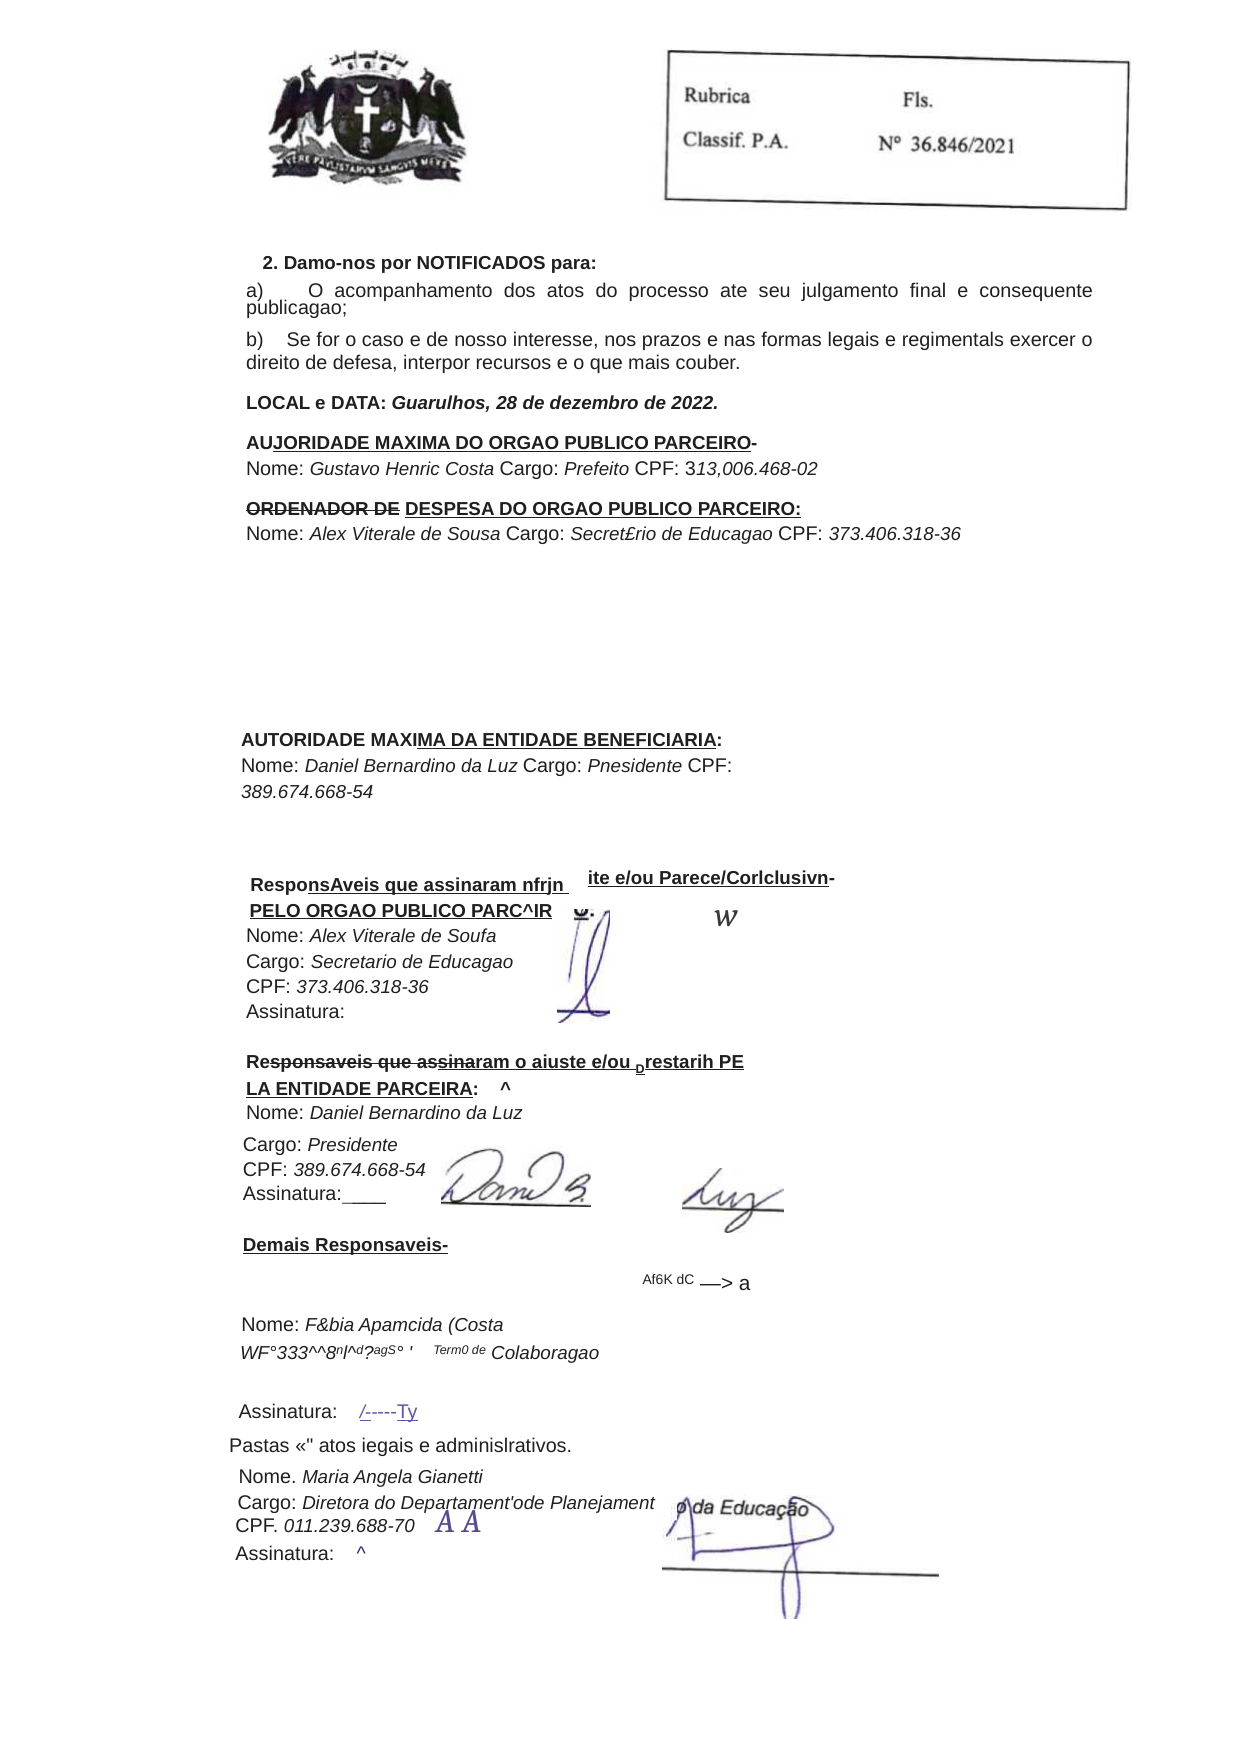

2. Damo-nos por NOTIFICADOS para:
a) O acompanhamento dos atos do processo ate seu julgamento final e consequente publicagao;
b) Se for o caso e de nosso interesse, nos prazos e nas formas legais e regimentals exercer o direito de defesa, interpor recursos e o que mais couber.
LOCAL e DATA: Guarulhos, 28 de dezembro de 2022.
AUJORIDADE MAXIMA DO ORGAO PUBLICO PARCEIRO-
Nome: Gustavo Henric Costa Cargo: Prefeito CPF: 313,006.468-02
ORDENADOR DE DESPESA DO ORGAO PUBLICO PARCEIRO:
Nome: Alex Viterale de Sousa Cargo: Secret£rio de Educagao CPF: 373.406.318-36
AUTORIDADE MAXIMA DA ENTIDADE BENEFICIARIA:
Nome: Daniel Bernardino da Luz Cargo: Pnesidente CPF: 389.674.668-54
ite e/ou Parece/Corlclusivn-
ResponsAveis que assinaram nfrjn
w
PELO ORGAO PUBLICO PARC^IR
Nome: Alex Viterale de Soufa Cargo: Secretario de Educagao CPF: 373.406.318-36 Assinatura:
Responsaveis que assinaram o aiuste e/ou Drestarih PE LA ENTIDADE PARCEIRA: ^
Nome: Daniel Bernardino da Luz
Cargo: Presidente CPF: 389.674.668-54 Assinatura:____
Demais Responsaveis-
Af6K dC —> a
Nome: F&bia Apamcida (Costa
WF°333^^8nl^d?agS° ' Term0 de Colaboragao
Assinatura: /-----Ty
Pastas «" atos iegais e adminislrativos.
Nome. Maria Angela Gianetti
Cargo: Diretora do Departament'ode Planejament
CPF. 011.239.688-70 A A
Assinatura: ^